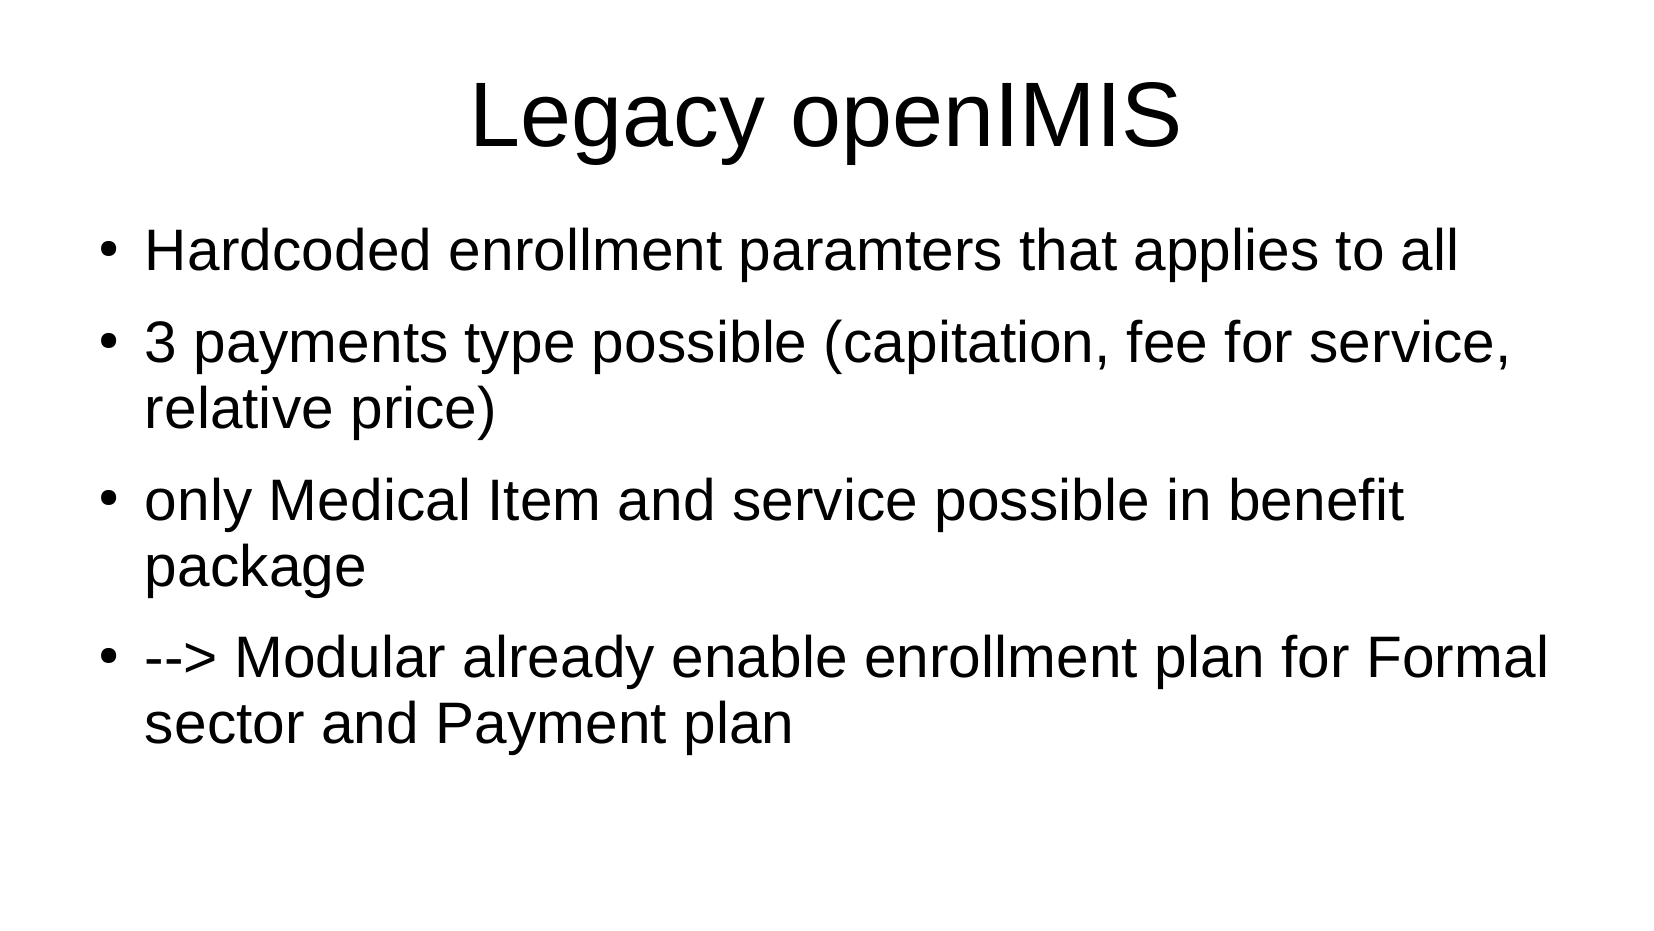

# Legacy openIMIS
Hardcoded enrollment paramters that applies to all
3 payments type possible (capitation, fee for service, relative price)
only Medical Item and service possible in benefit package
--> Modular already enable enrollment plan for Formal sector and Payment plan